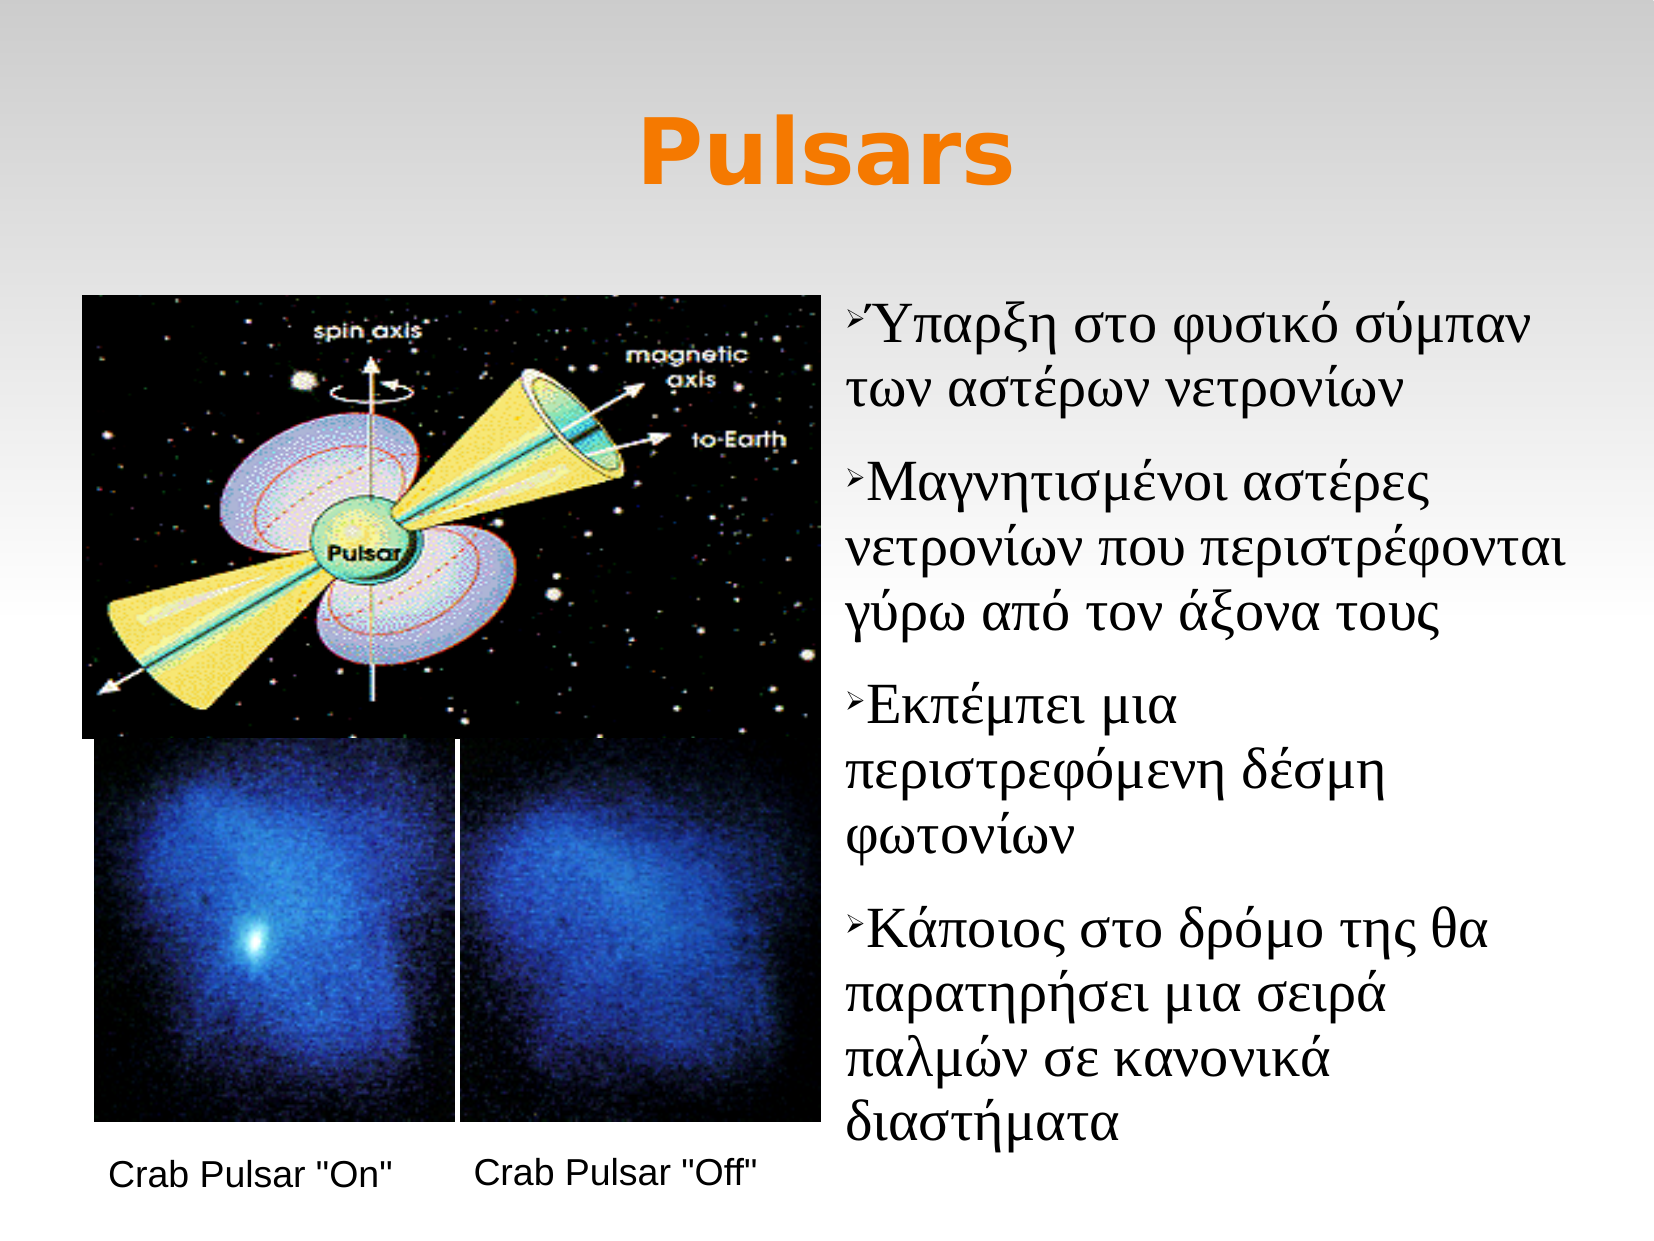

# Pulsars
Ύπαρξη στο φυσικό σύμπαν των αστέρων νετρονίων
Μαγνητισμένοι αστέρες νετρονίων που περιστρέφονται γύρω από τον άξονα τους
Εκπέμπει μια περιστρεφόμενη δέσμη φωτονίων
Κάποιος στο δρόμο της θα παρατηρήσει μια σειρά παλμών σε κανονικά διαστήματα
Crab Pulsar "Off"
Crab Pulsar "On"